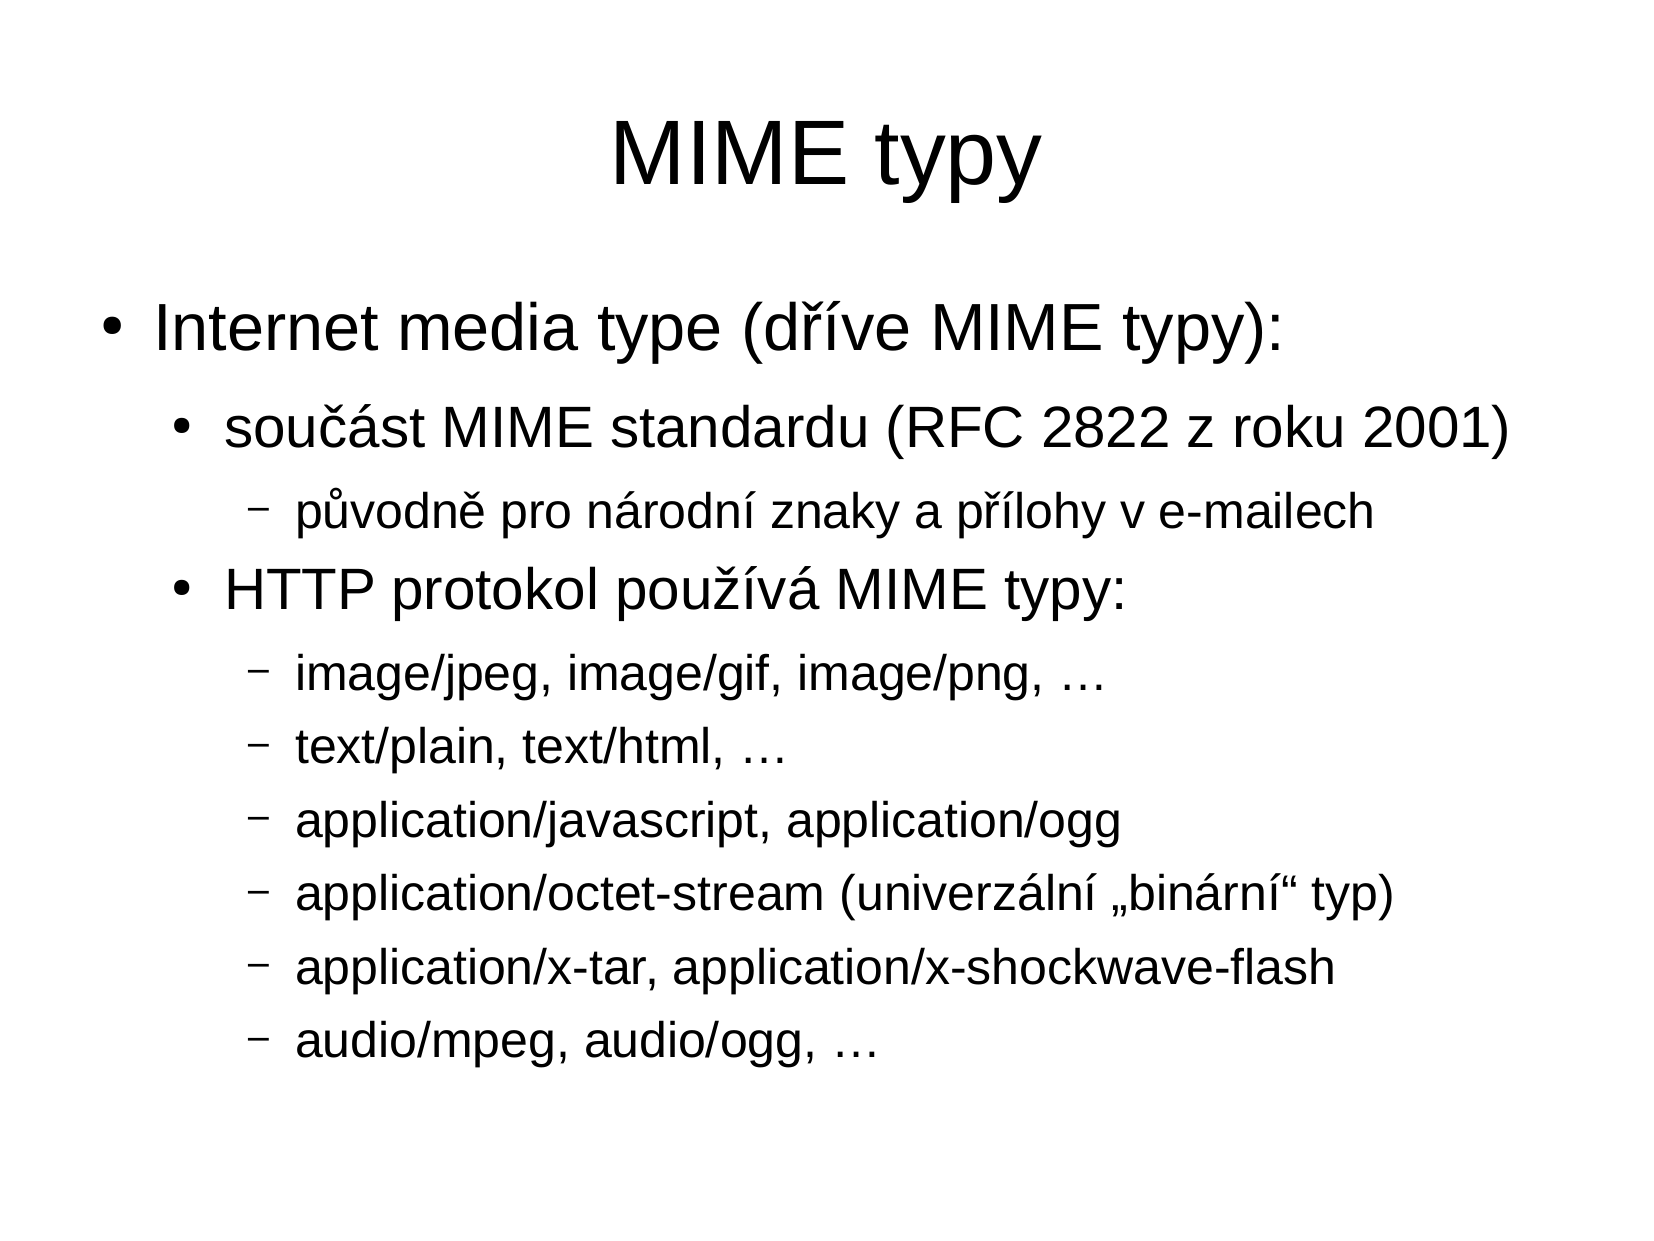

# MIME typy
Internet media type (dříve MIME typy):
součást MIME standardu (RFC 2822 z roku 2001)
původně pro národní znaky a přílohy v e-mailech
HTTP protokol používá MIME typy:
image/jpeg, image/gif, image/png, …
text/plain, text/html, …
application/javascript, application/ogg
application/octet-stream (univerzální „binární“ typ)
application/x-tar, application/x-shockwave-flash
audio/mpeg, audio/ogg, …